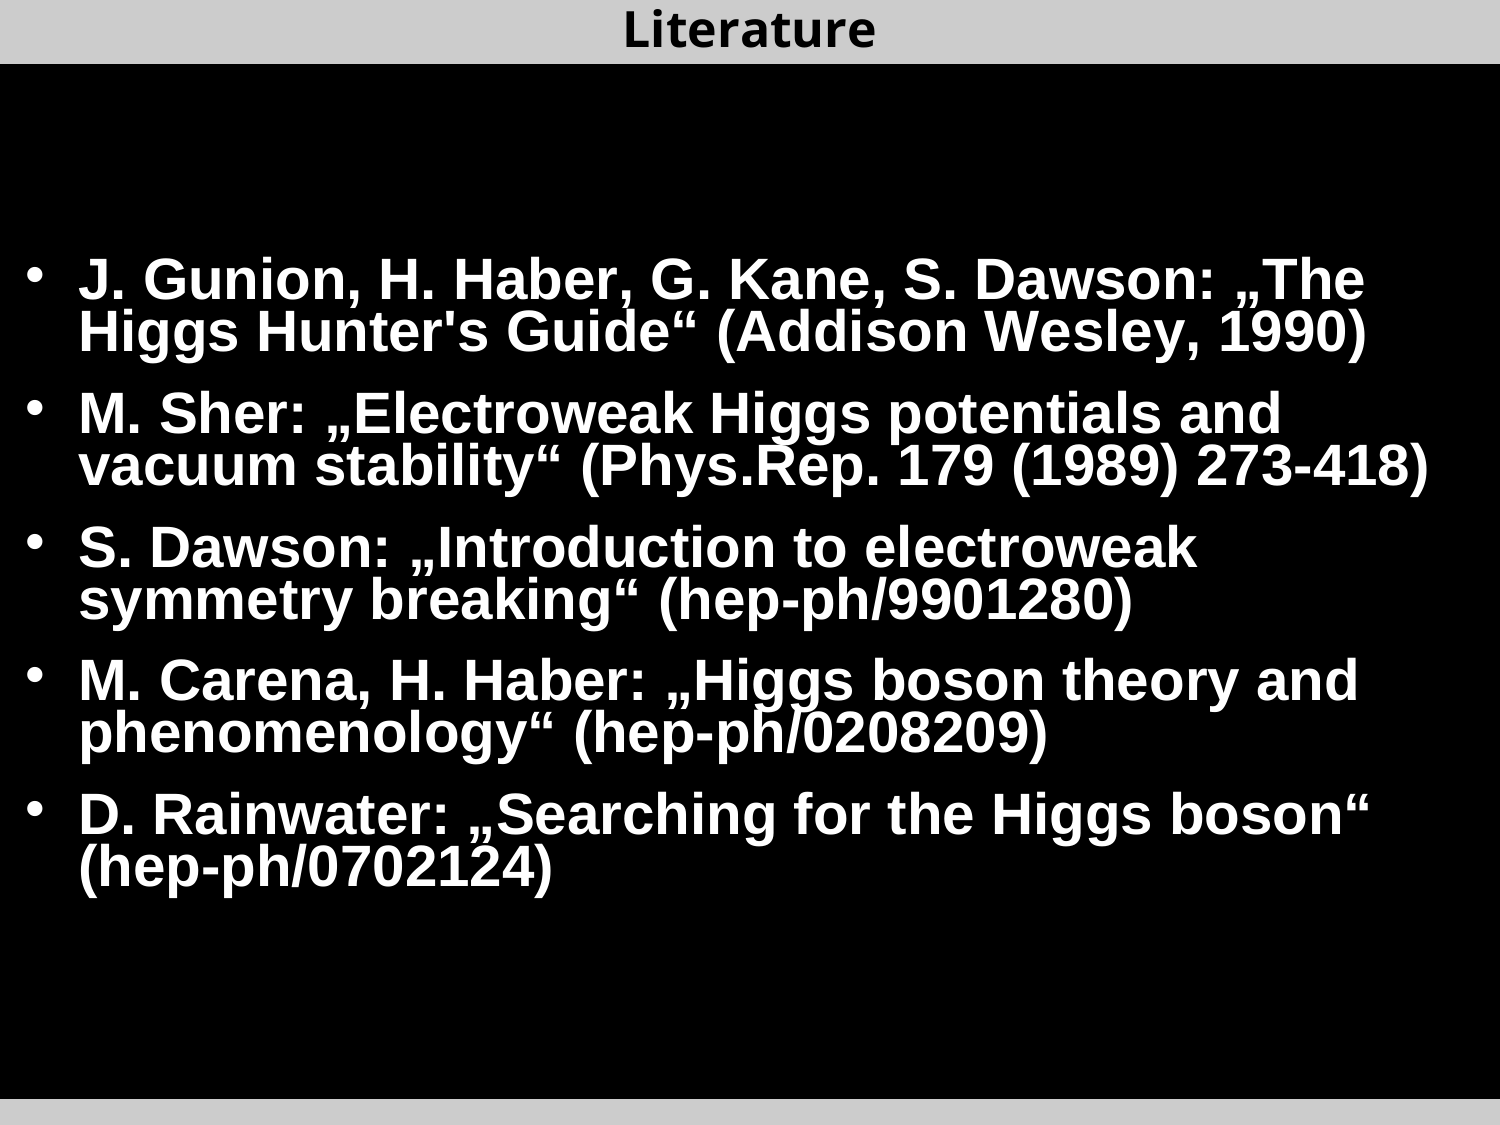

# Literature
J. Gunion, H. Haber, G. Kane, S. Dawson: „The Higgs Hunter's Guide“ (Addison Wesley, 1990)
M. Sher: „Electroweak Higgs potentials and vacuum stability“ (Phys.Rep. 179 (1989) 273-418)
S. Dawson: „Introduction to electroweak symmetry breaking“ (hep-ph/9901280)
M. Carena, H. Haber: „Higgs boson theory and phenomenology“ (hep-ph/0208209)
D. Rainwater: „Searching for the Higgs boson“ (hep-ph/0702124)